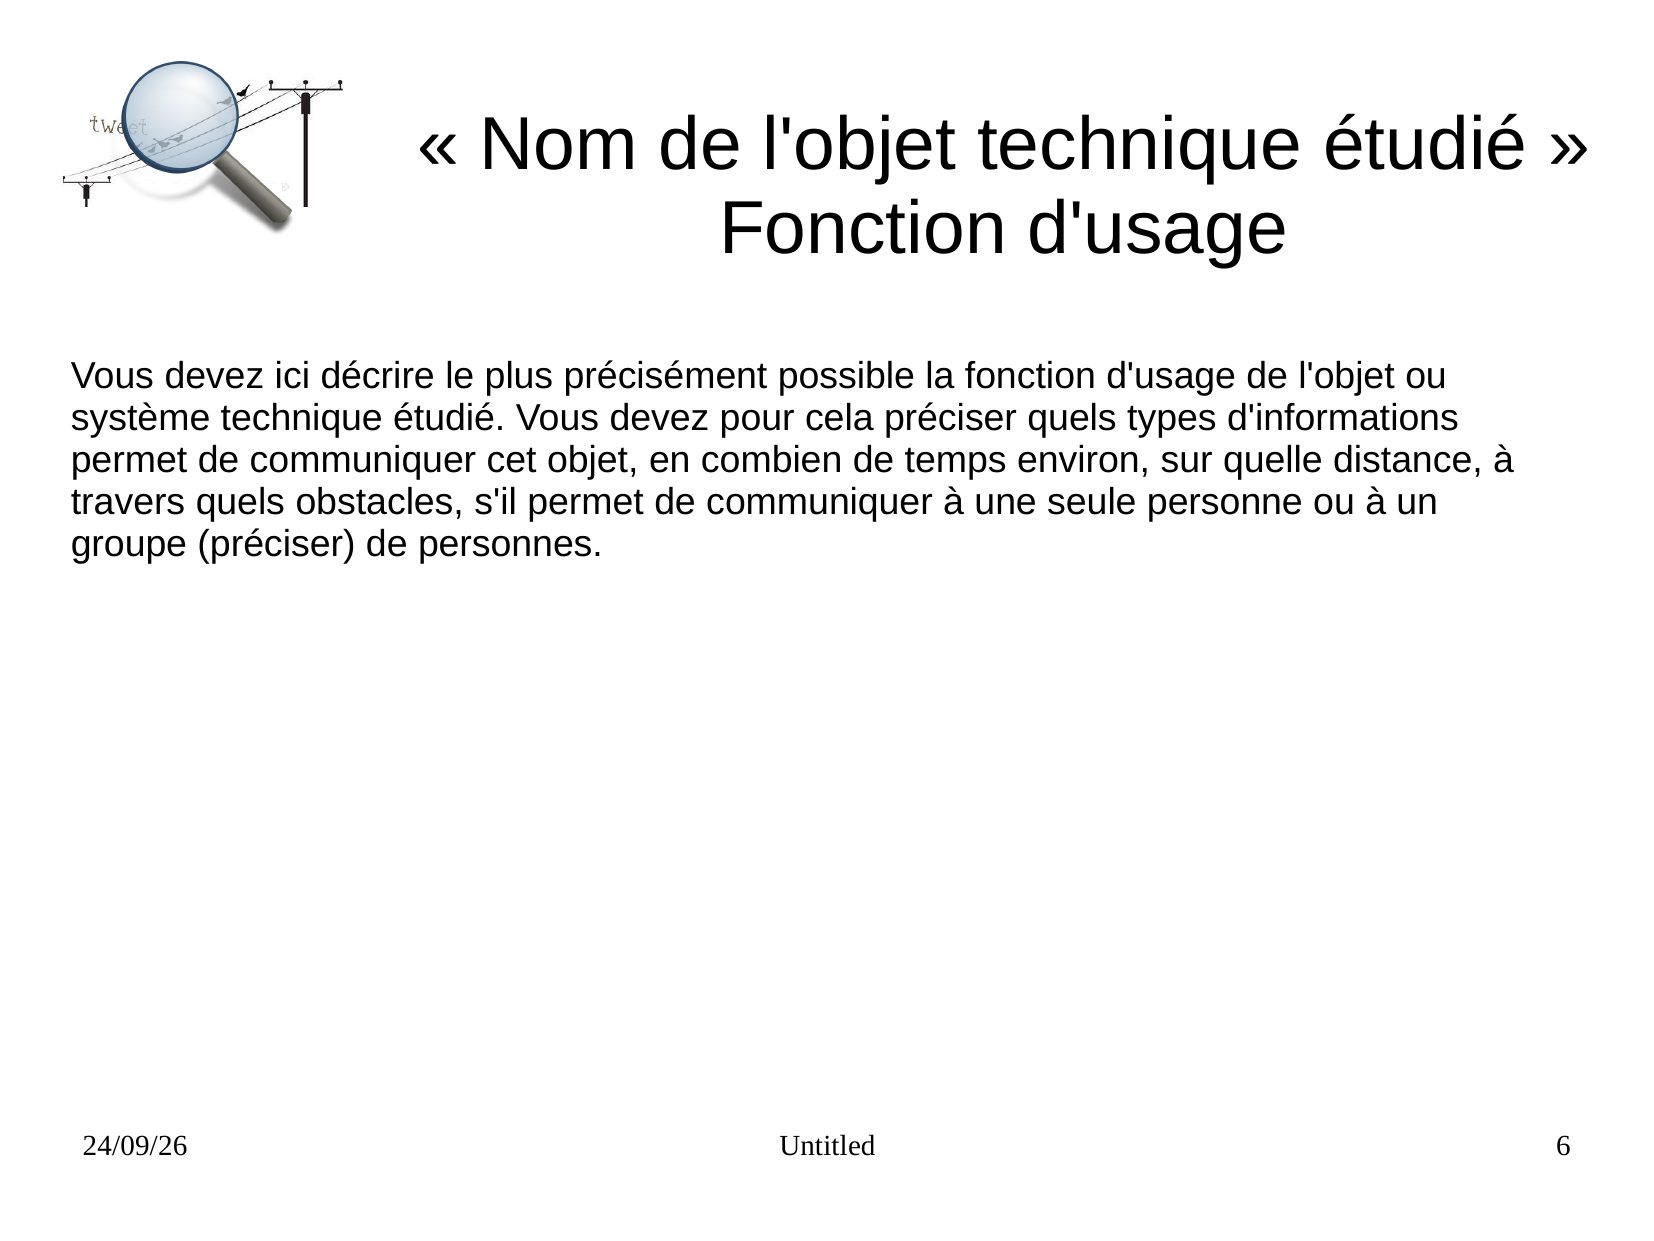

« Nom de l'objet technique étudié »
Fonction d'usage
# Vous devez ici décrire le plus précisément possible la fonction d'usage de l'objet ou système technique étudié. Vous devez pour cela préciser quels types d'informations permet de communiquer cet objet, en combien de temps environ, sur quelle distance, à travers quels obstacles, s'il permet de communiquer à une seule personne ou à un groupe (préciser) de personnes.
6